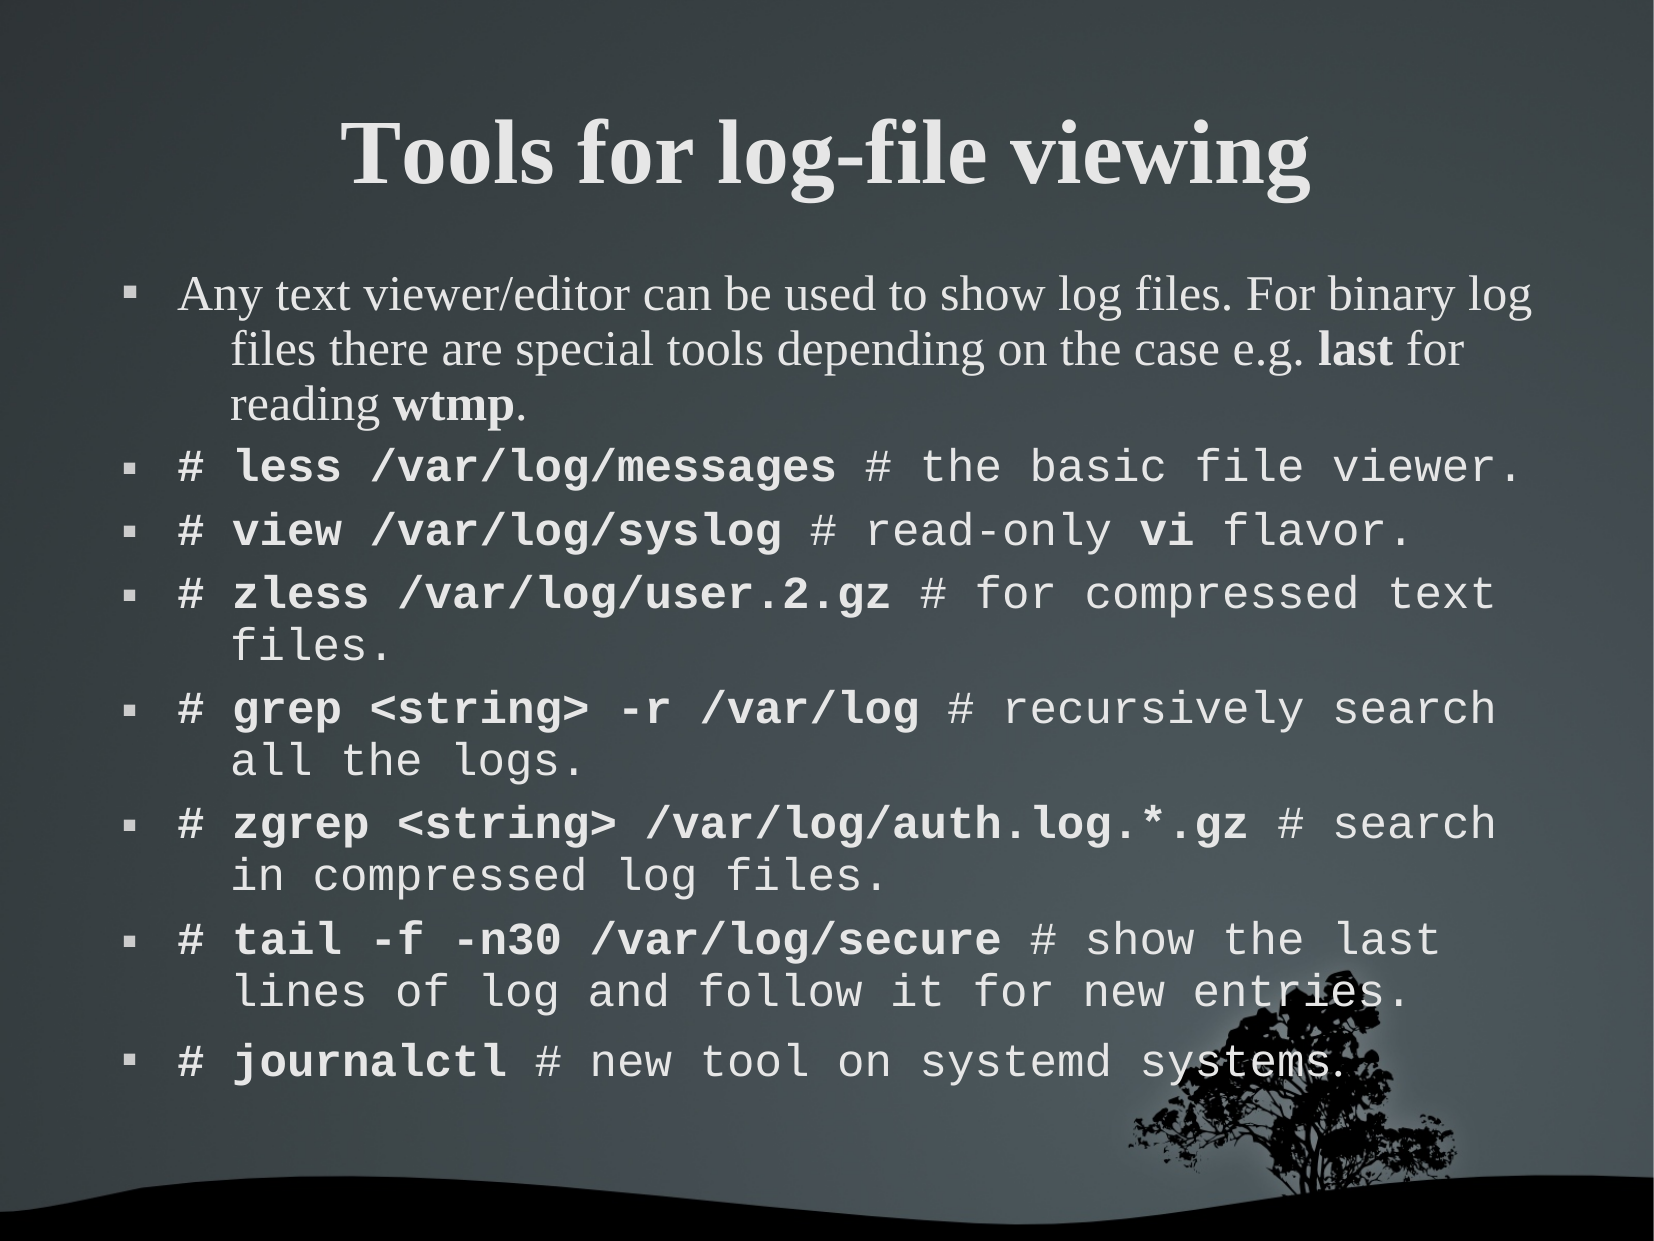

# Tools for log-file viewing
Any text viewer/editor can be used to show log files. For binary log files there are special tools depending on the case e.g. last for reading wtmp.
# less /var/log/messages # the basic file viewer.
# view /var/log/syslog # read-only vi flavor.
# zless /var/log/user.2.gz # for compressed text files.
# grep <string> -r /var/log # recursively search all the logs.
# zgrep <string> /var/log/auth.log.*.gz # search in compressed log files.
# tail -f -n30 /var/log/secure # show the last lines of log and follow it for new entries.
# journalctl # new tool on systemd systems.